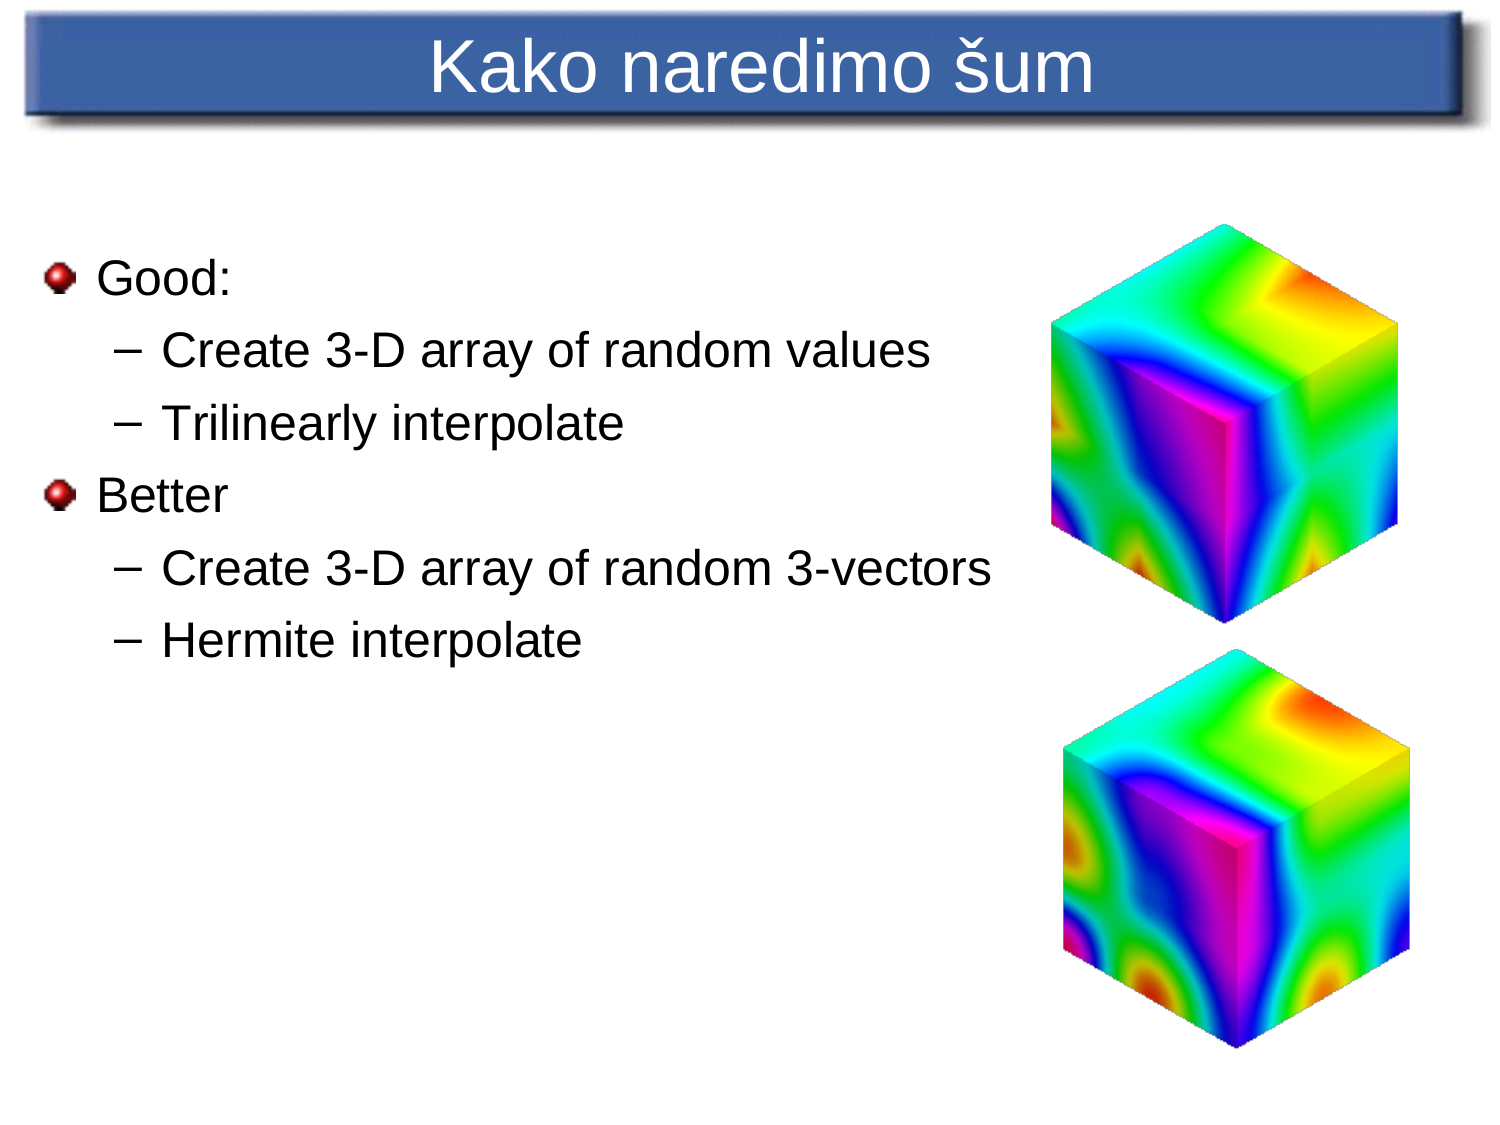

# Kako naredimo šum
Good:
Create 3-D array of random values
Trilinearly interpolate
Better
Create 3-D array of random 3-vectors
Hermite interpolate